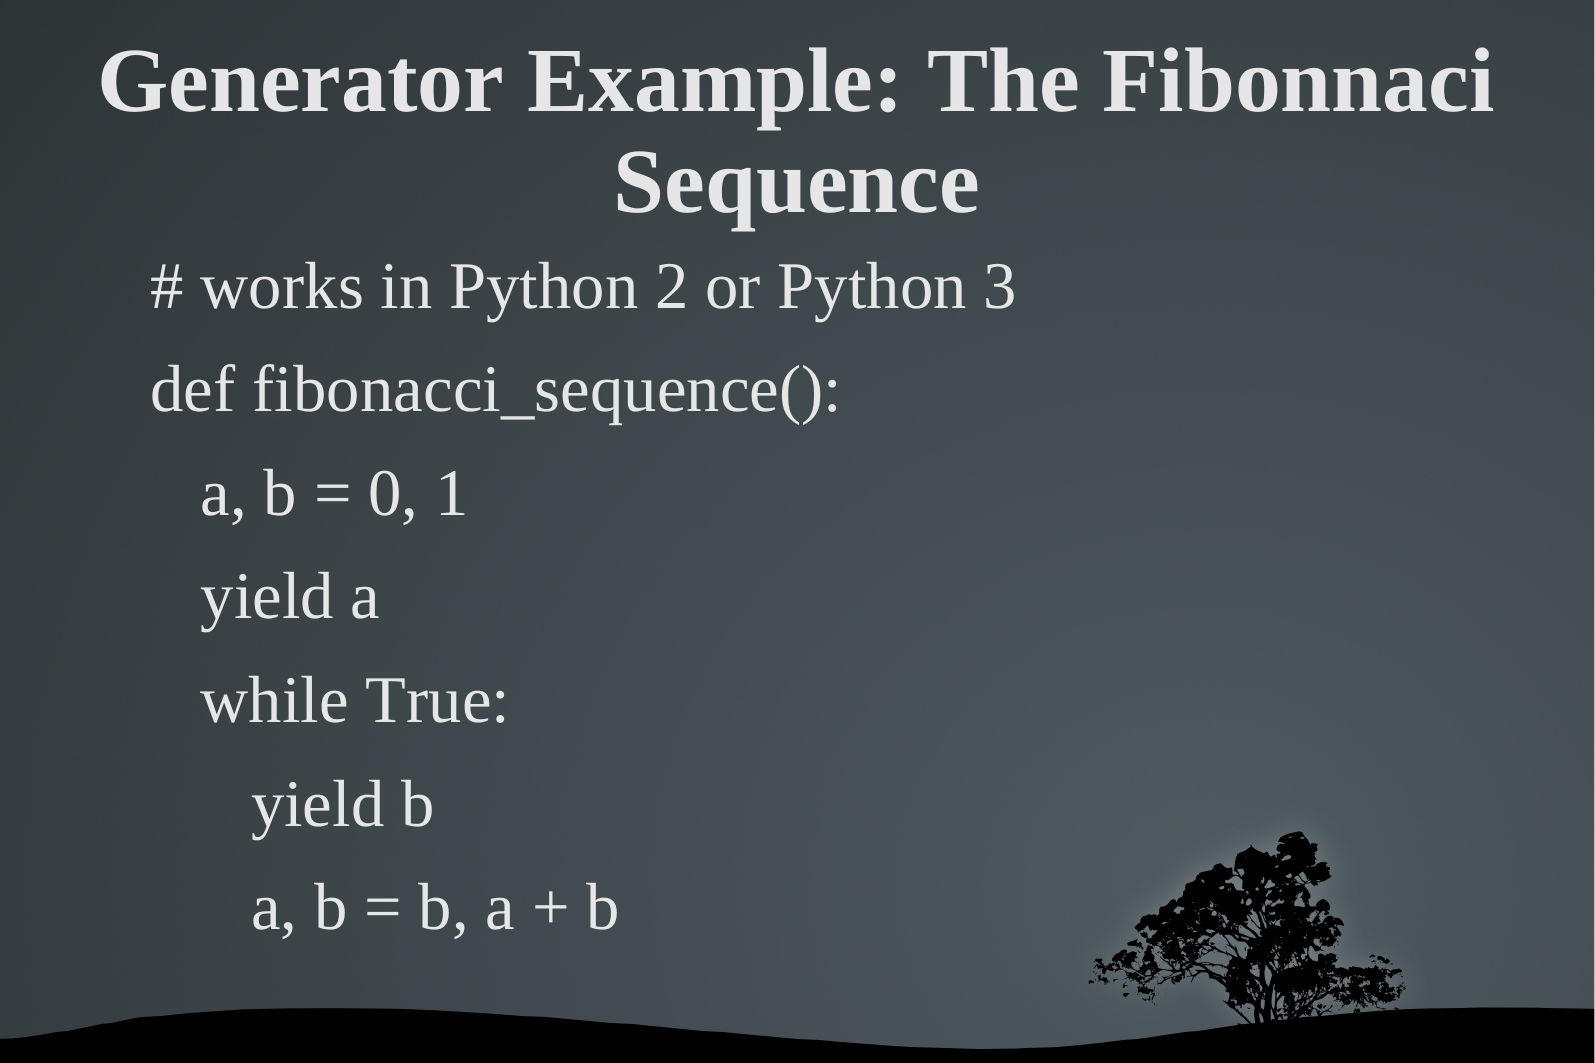

# Generator Example: The Fibonnaci Sequence
# works in Python 2 or Python 3
def fibonacci_sequence():
 a, b = 0, 1
 yield a
 while True:
 yield b
 a, b = b, a + b